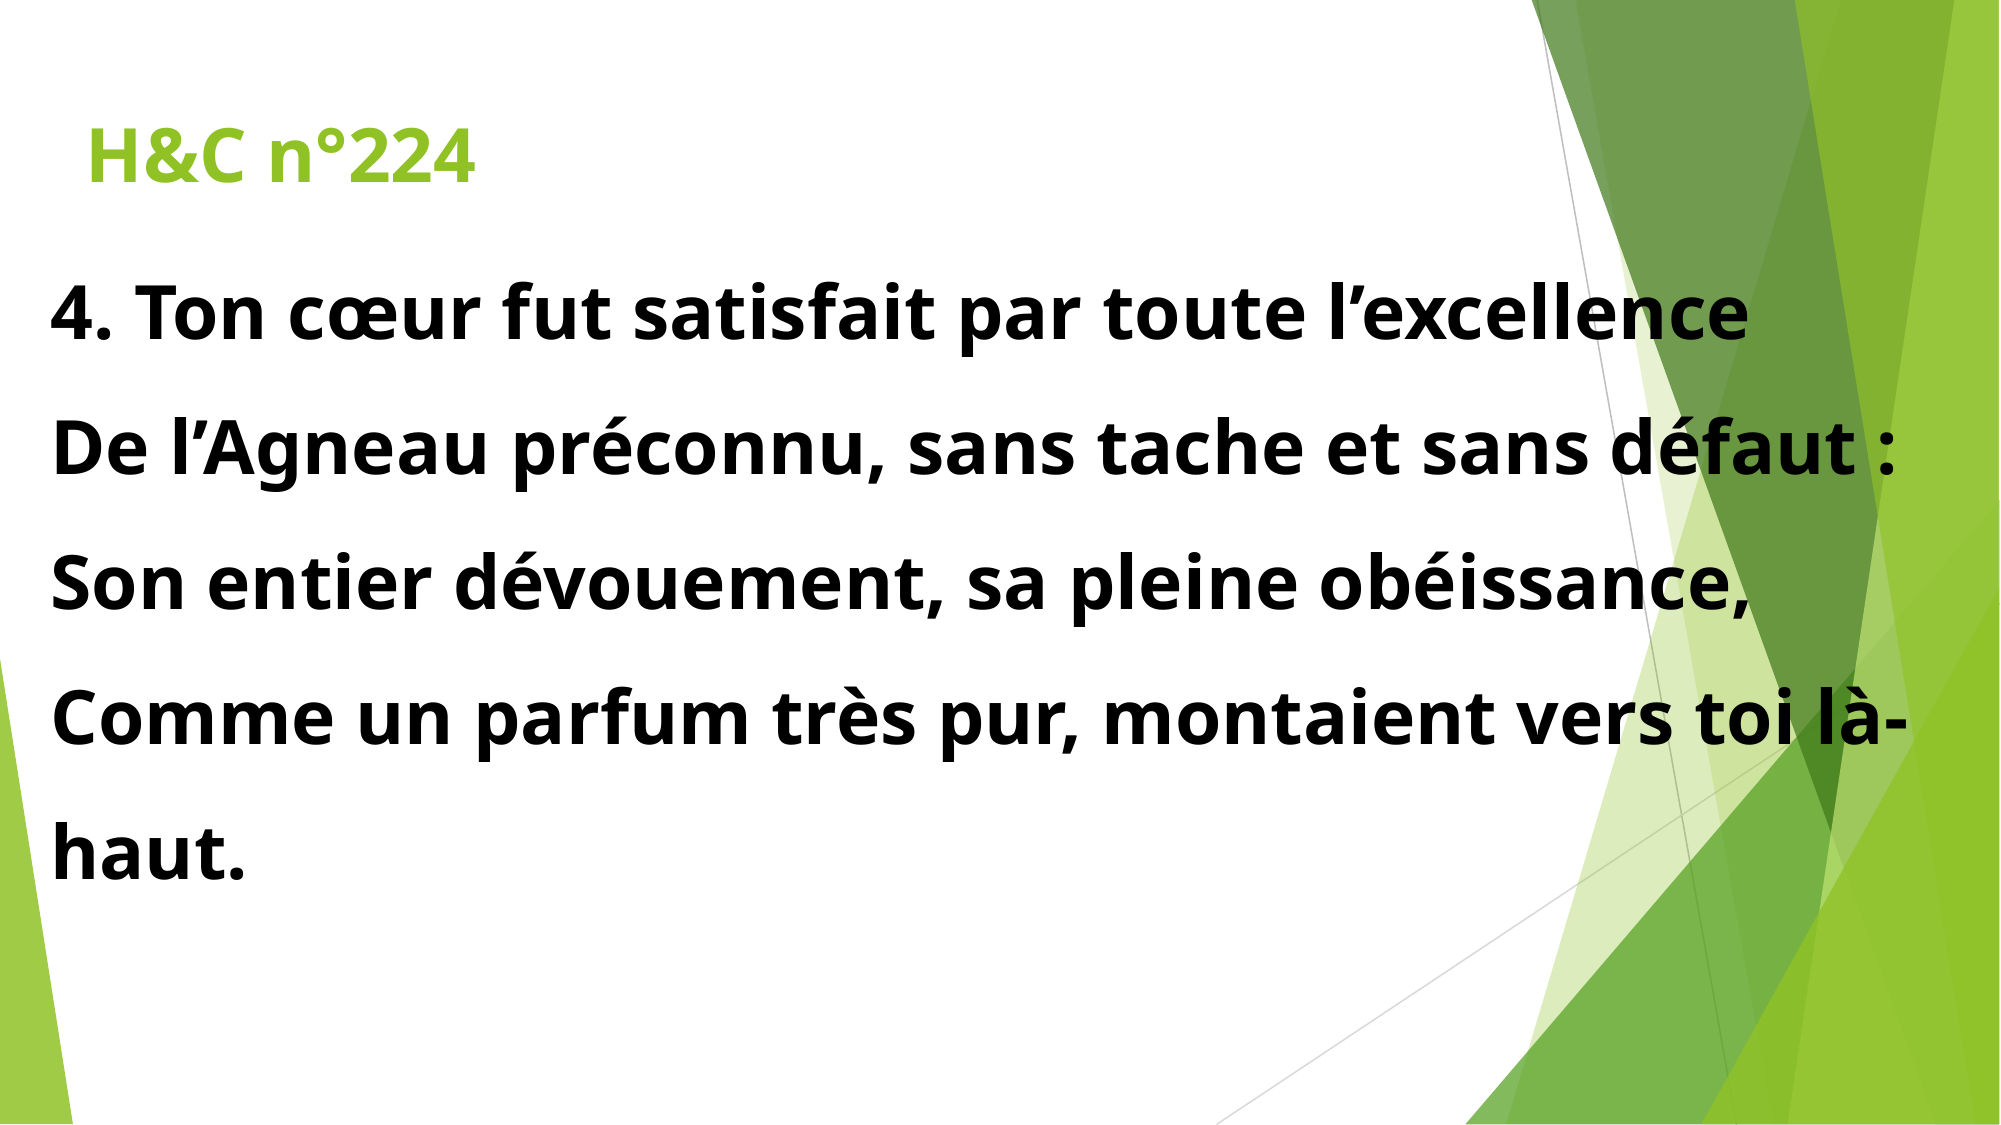

H&C n°224
4. Ton cœur fut satisfait par toute l’excellence
De l’Agneau préconnu, sans tache et sans défaut :
Son entier dévouement, sa pleine obéissance,
Comme un parfum très pur, montaient vers toi là-haut.